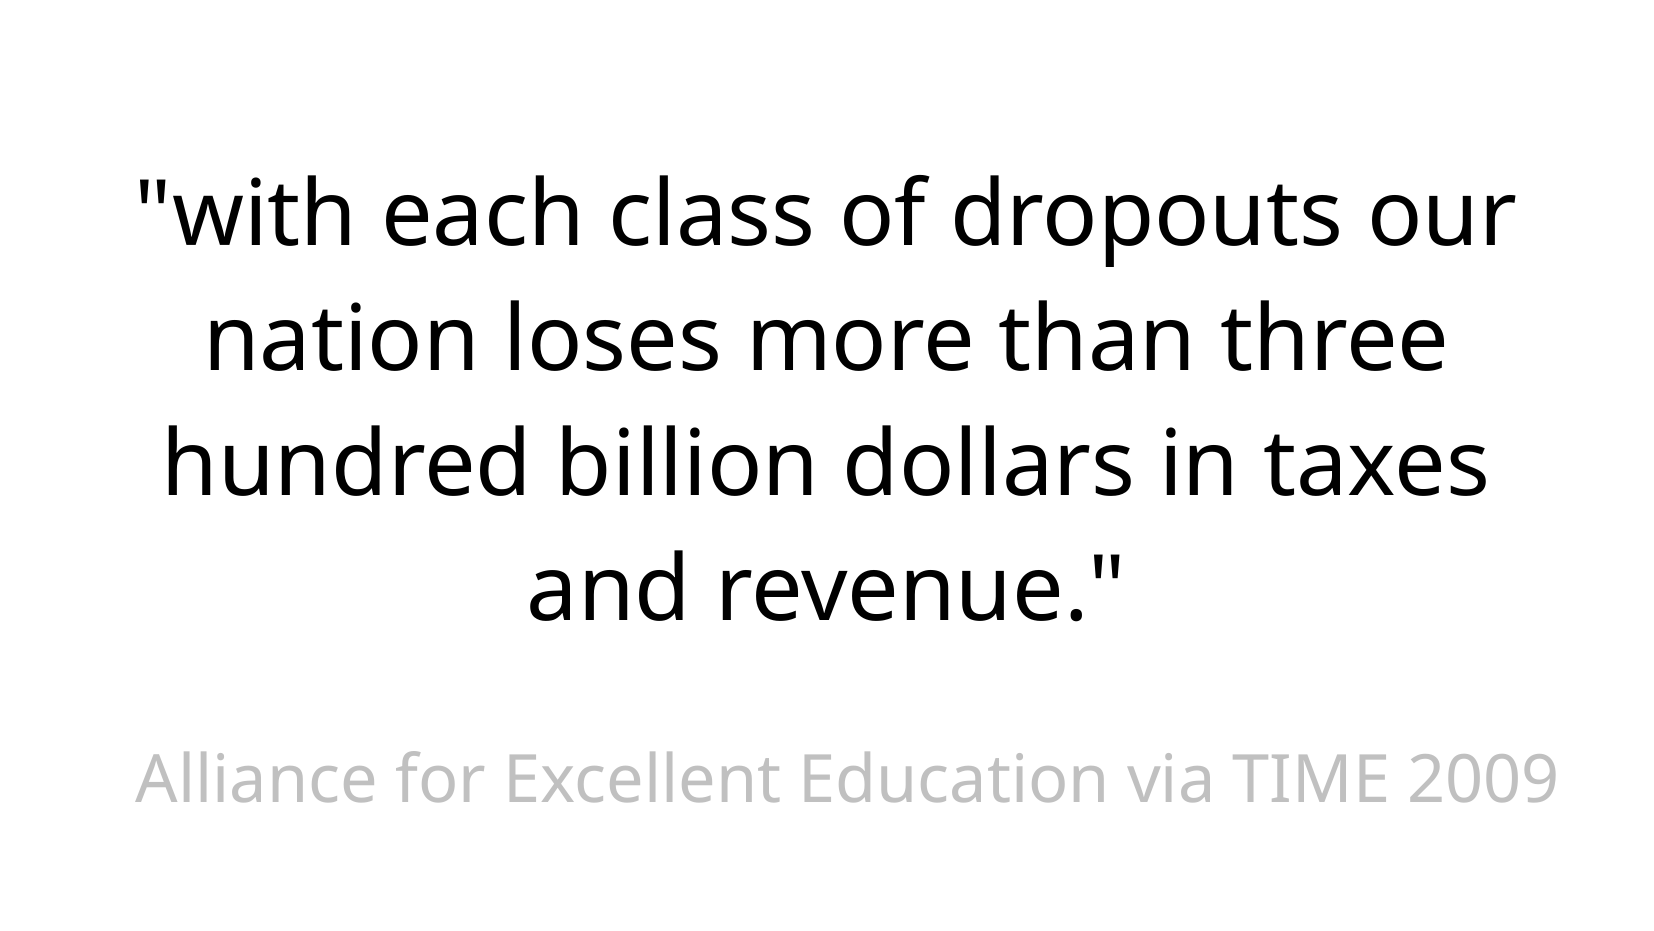

# "with each class of dropouts our nation loses more than three hundred billion dollars in taxes and revenue."
Alliance for Excellent Education via TIME 2009